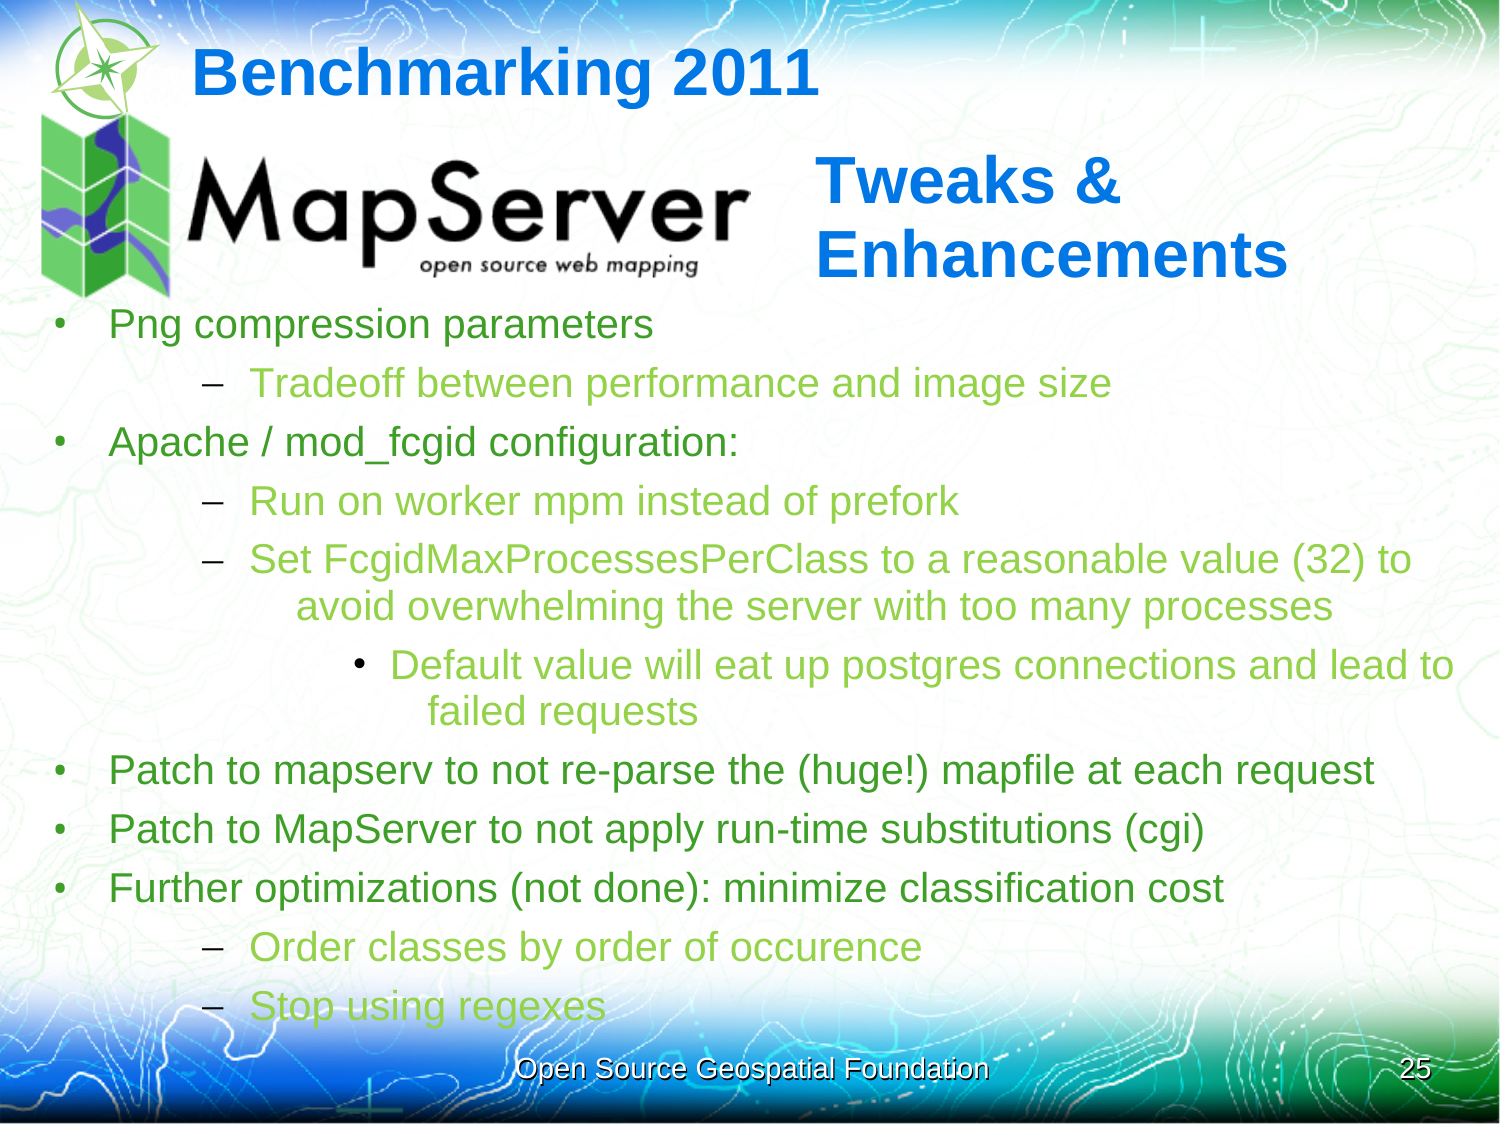

# Benchmarking 2011
Tweaks & Enhancements
Png compression parameters
Tradeoff between performance and image size
Apache / mod_fcgid configuration:
Run on worker mpm instead of prefork
Set FcgidMaxProcessesPerClass to a reasonable value (32) to avoid overwhelming the server with too many processes
Default value will eat up postgres connections and lead to failed requests
Patch to mapserv to not re-parse the (huge!) mapfile at each request
Patch to MapServer to not apply run-time substitutions (cgi)
Further optimizations (not done): minimize classification cost
Order classes by order of occurence
Stop using regexes
Open Source Geospatial Foundation